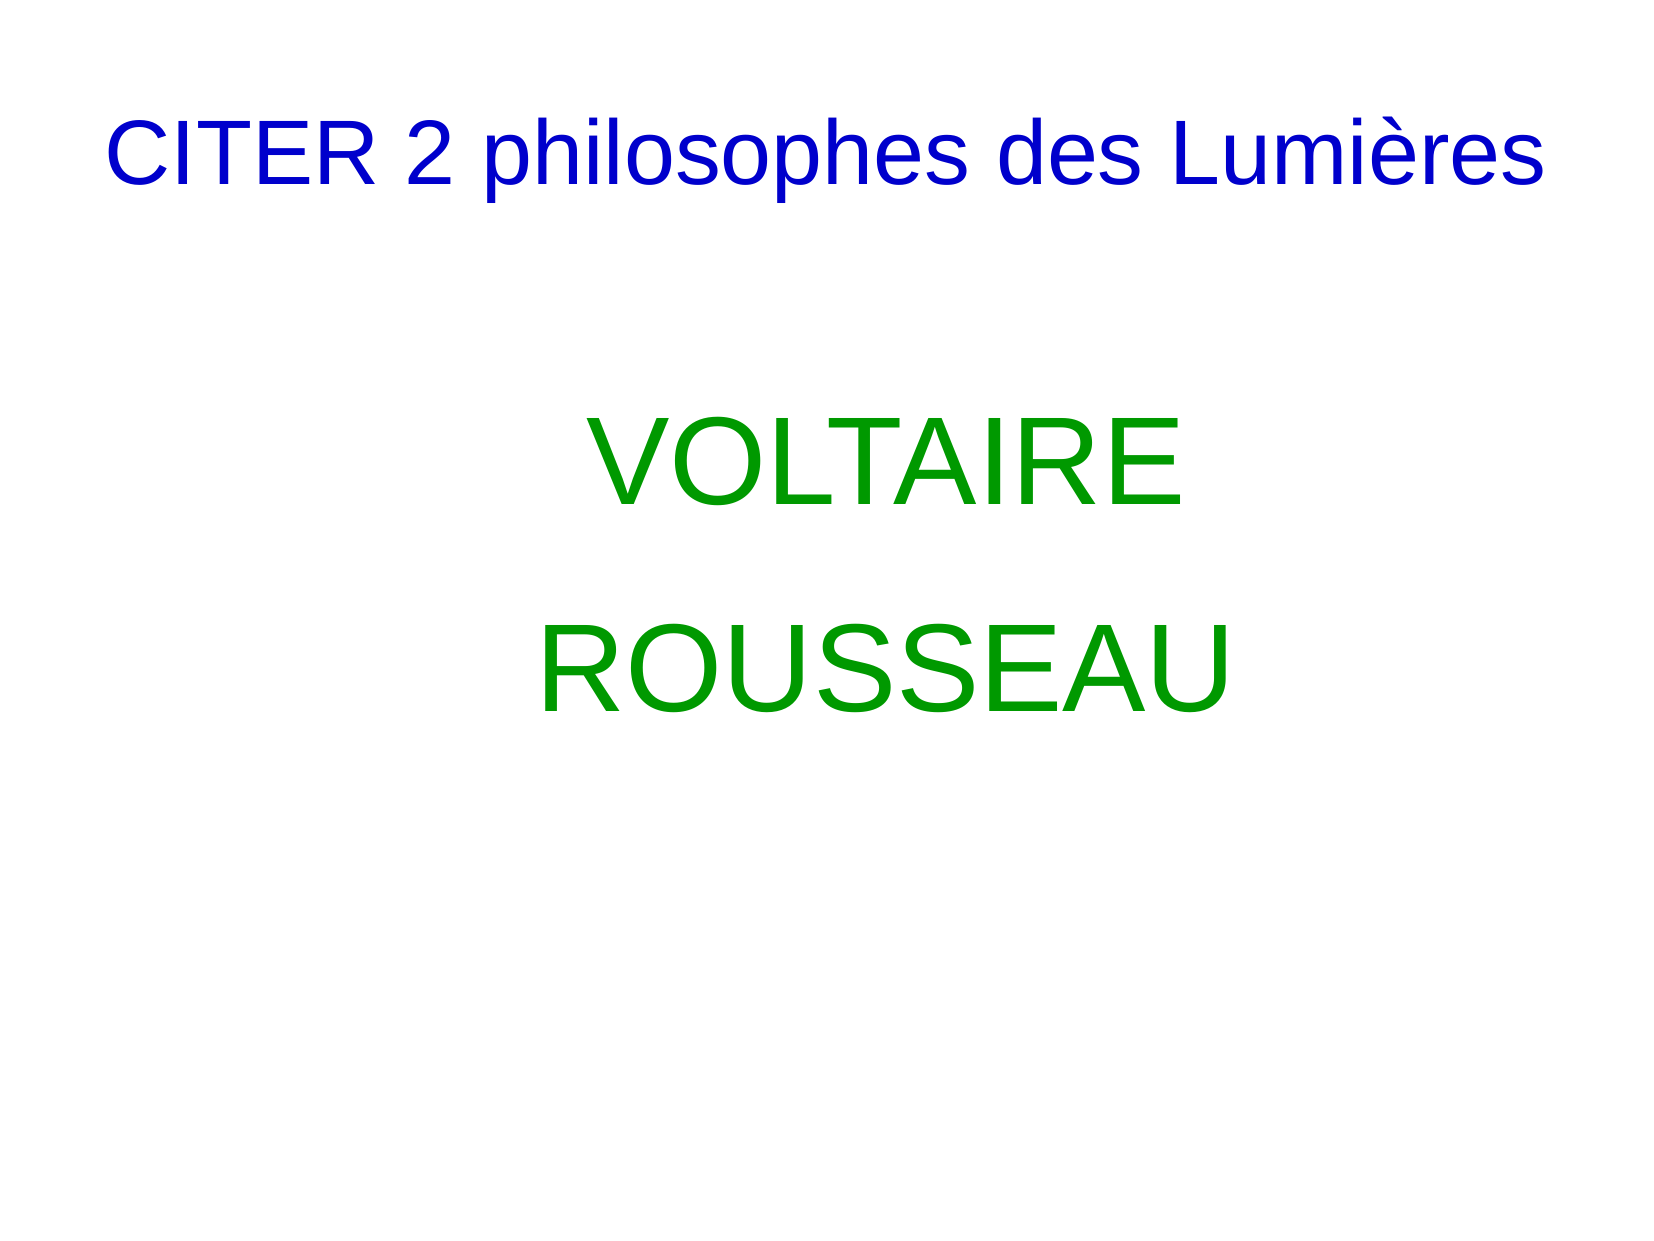

# CITER 2 philosophes des Lumières
VOLTAIRE
ROUSSEAU